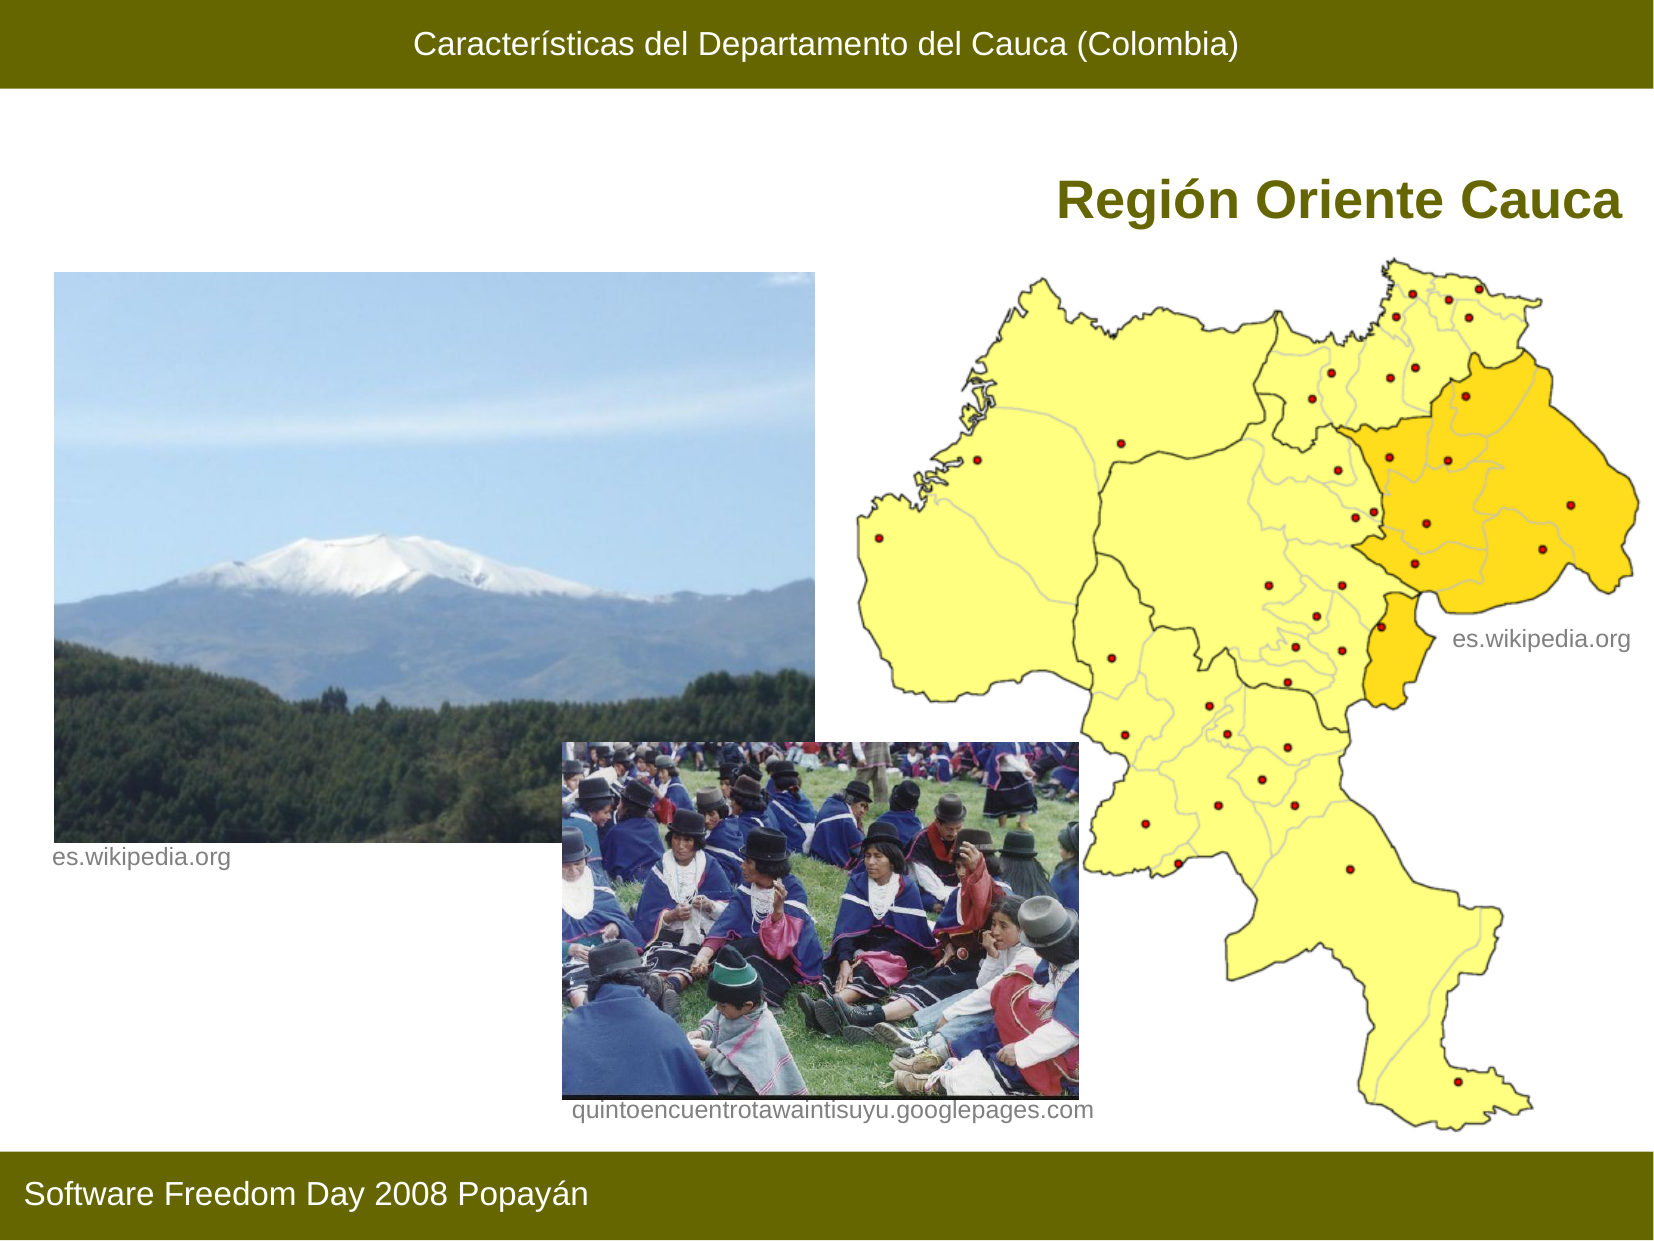

# Región Oriente Cauca
es.wikipedia.org
es.wikipedia.org
quintoencuentrotawaintisuyu.googlepages.com